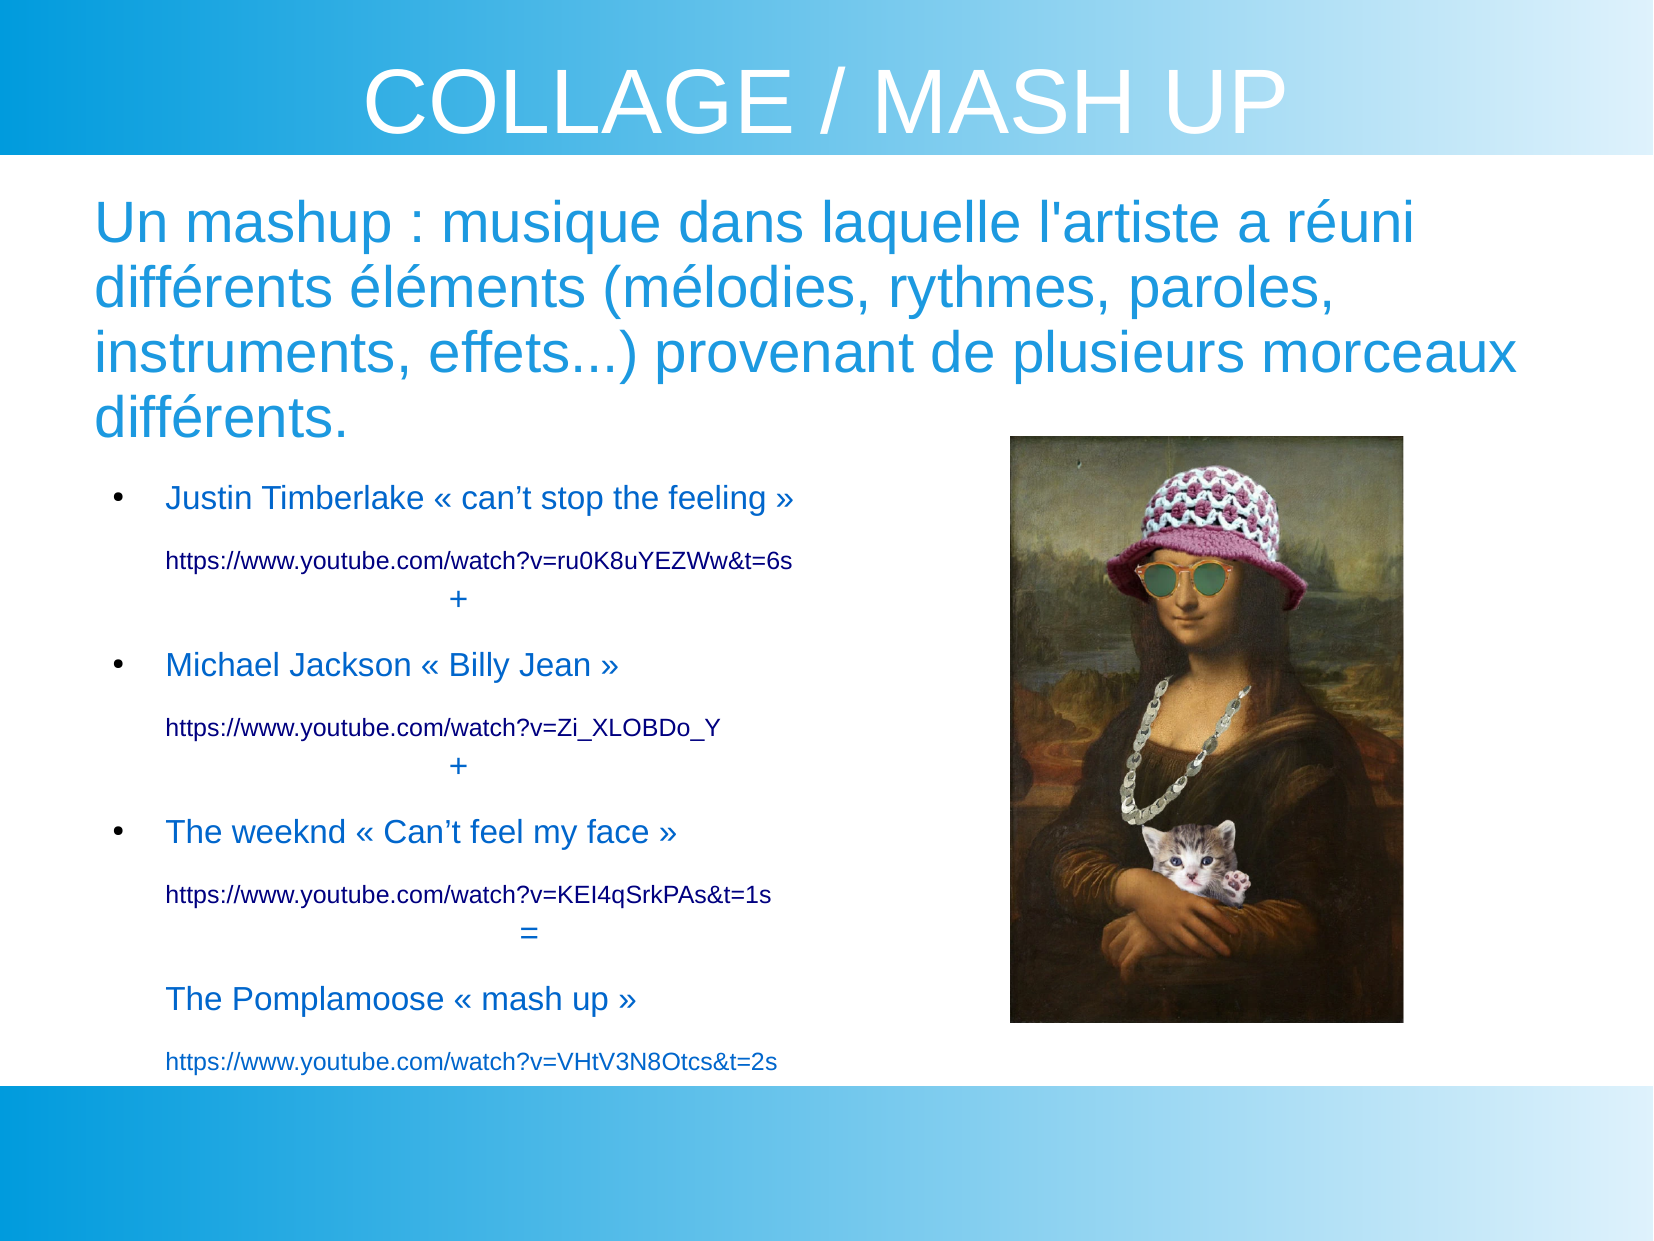

# COLLAGE / MASH UP
Un mashup : musique dans laquelle l'artiste a réuni différents éléments (mélodies, rythmes, paroles, instruments, effets...) provenant de plusieurs morceaux différents.
Justin Timberlake « can’t stop the feeling »
https://www.youtube.com/watch?v=ru0K8uYEZWw&t=6s
+
Michael Jackson « Billy Jean »
https://www.youtube.com/watch?v=Zi_XLOBDo_Y
+
The weeknd « Can’t feel my face »
https://www.youtube.com/watch?v=KEI4qSrkPAs&t=1s
=
The Pomplamoose « mash up »
https://www.youtube.com/watch?v=VHtV3N8Otcs&t=2s